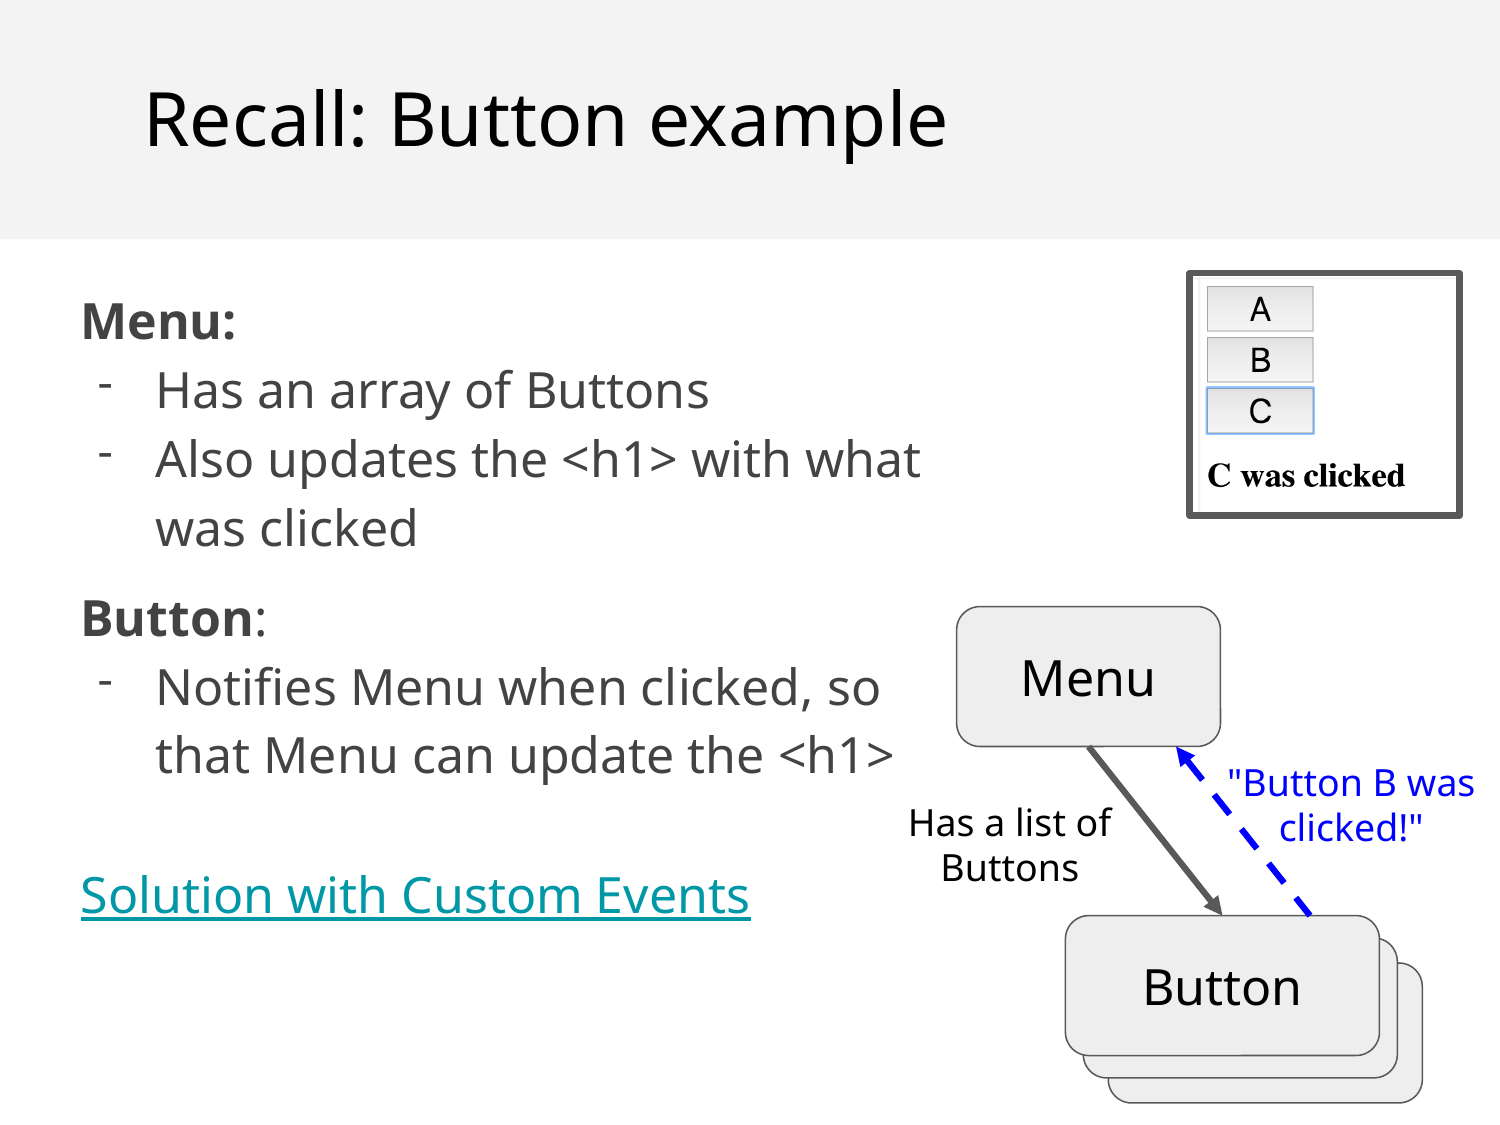

# Recall: Button example
Menu:
Has an array of Buttons
Also updates the <h1> with what was clicked
Button:
Notifies Menu when clicked, so that Menu can update the <h1>
Solution with Custom Events
Menu
"Button B was clicked!"
Has a list of Buttons
Button
Button
Button